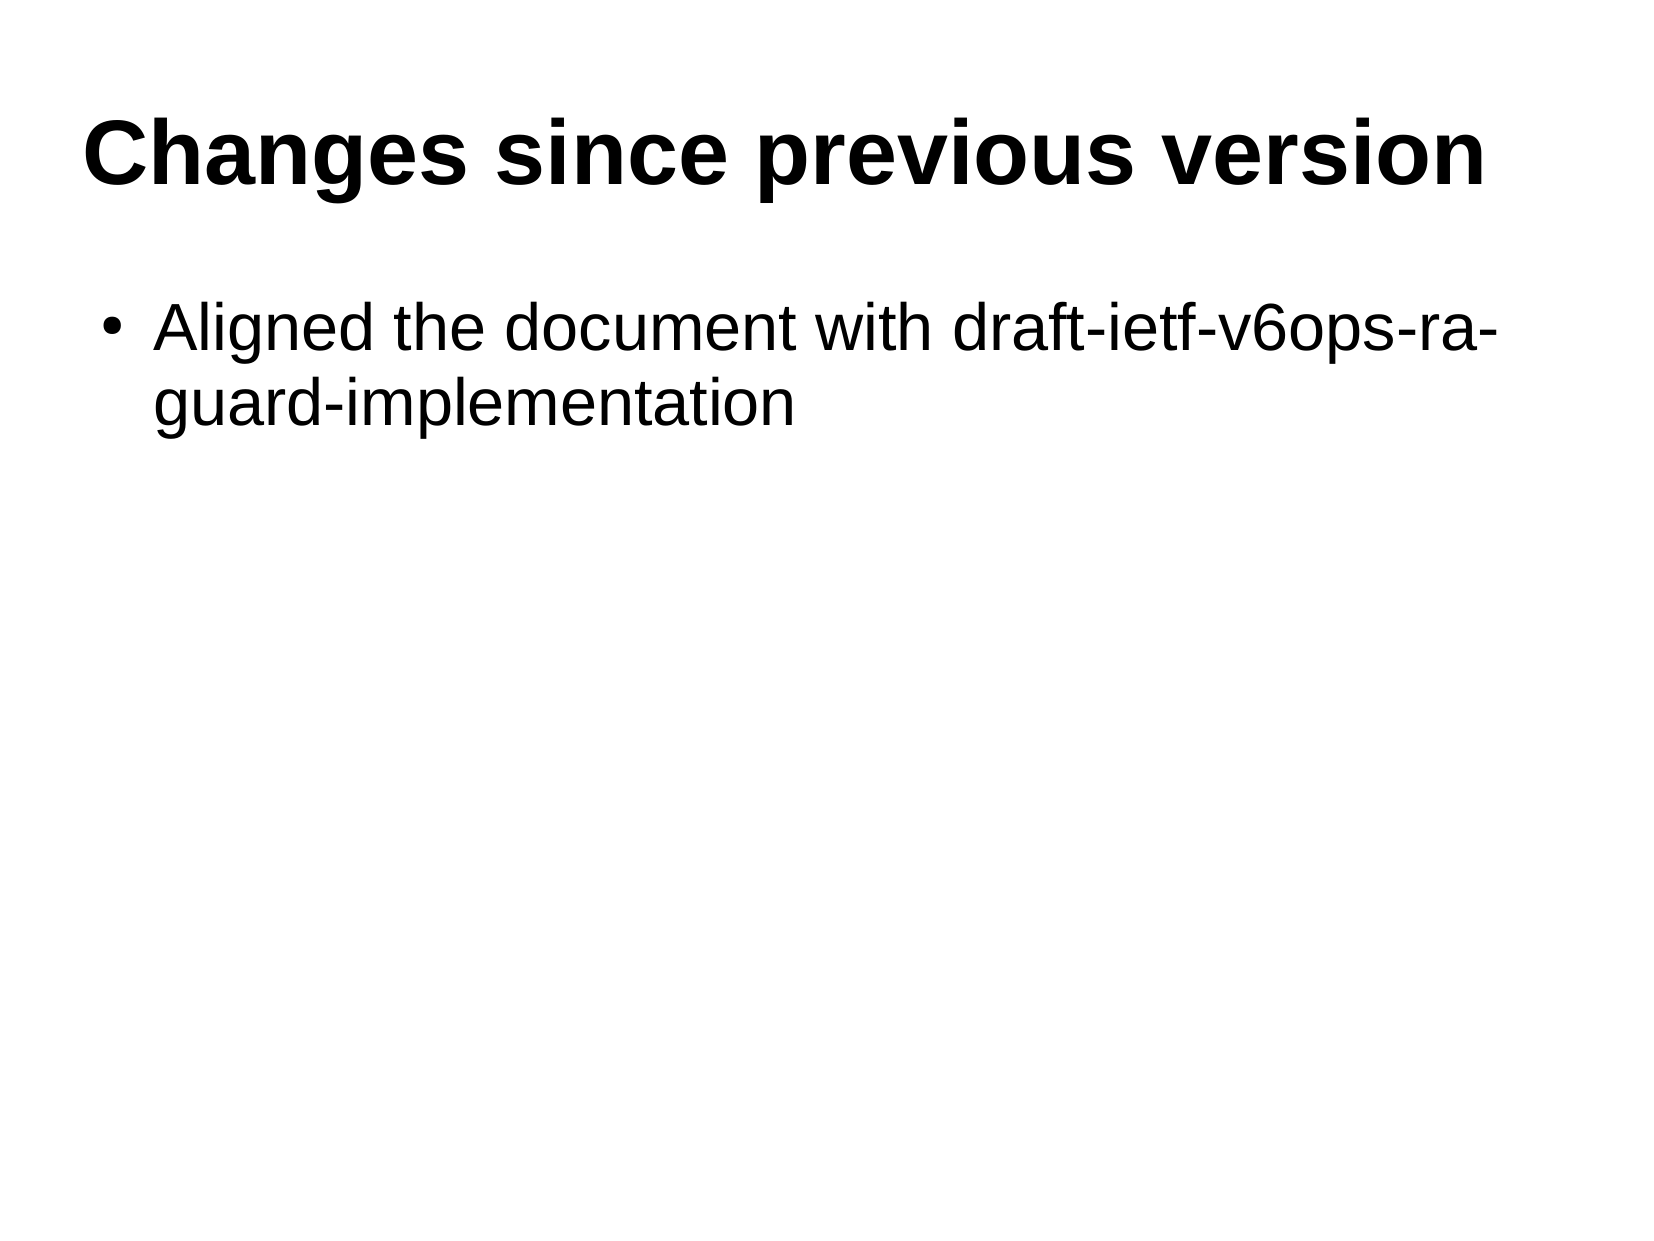

# Changes since previous version
Aligned the document with draft-ietf-v6ops-ra-guard-implementation